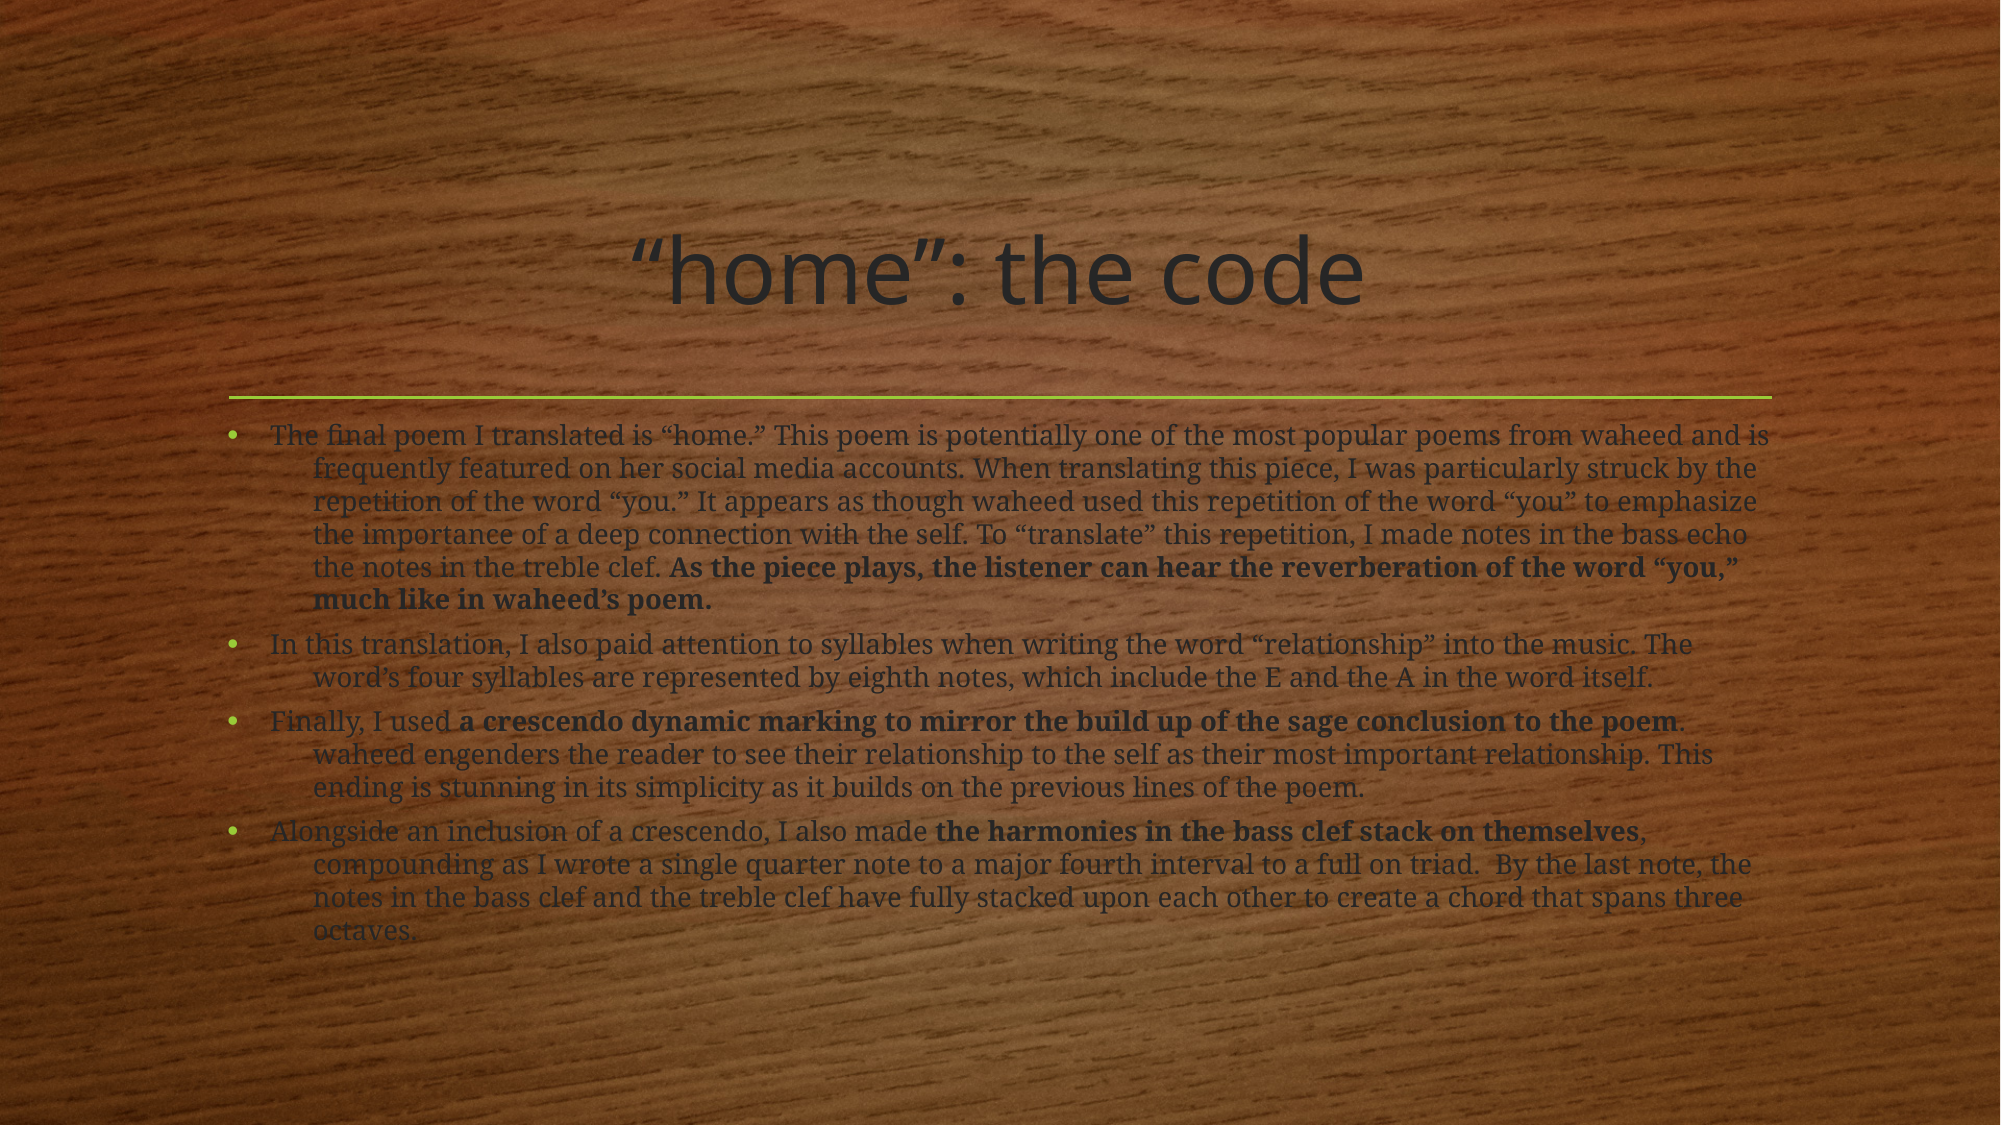

# “home”: the code
The final poem I translated is “home.” This poem is potentially one of the most popular poems from waheed and is frequently featured on her social media accounts. When translating this piece, I was particularly struck by the repetition of the word “you.” It appears as though waheed used this repetition of the word “you” to emphasize the importance of a deep connection with the self. To “translate” this repetition, I made notes in the bass echo the notes in the treble clef. As the piece plays, the listener can hear the reverberation of the word “you,” much like in waheed’s poem.
In this translation, I also paid attention to syllables when writing the word “relationship” into the music. The word’s four syllables are represented by eighth notes, which include the E and the A in the word itself.
Finally, I used a crescendo dynamic marking to mirror the build up of the sage conclusion to the poem. waheed engenders the reader to see their relationship to the self as their most important relationship. This ending is stunning in its simplicity as it builds on the previous lines of the poem.
Alongside an inclusion of a crescendo, I also made the harmonies in the bass clef stack on themselves, compounding as I wrote a single quarter note to a major fourth interval to a full on triad. By the last note, the notes in the bass clef and the treble clef have fully stacked upon each other to create a chord that spans three octaves.